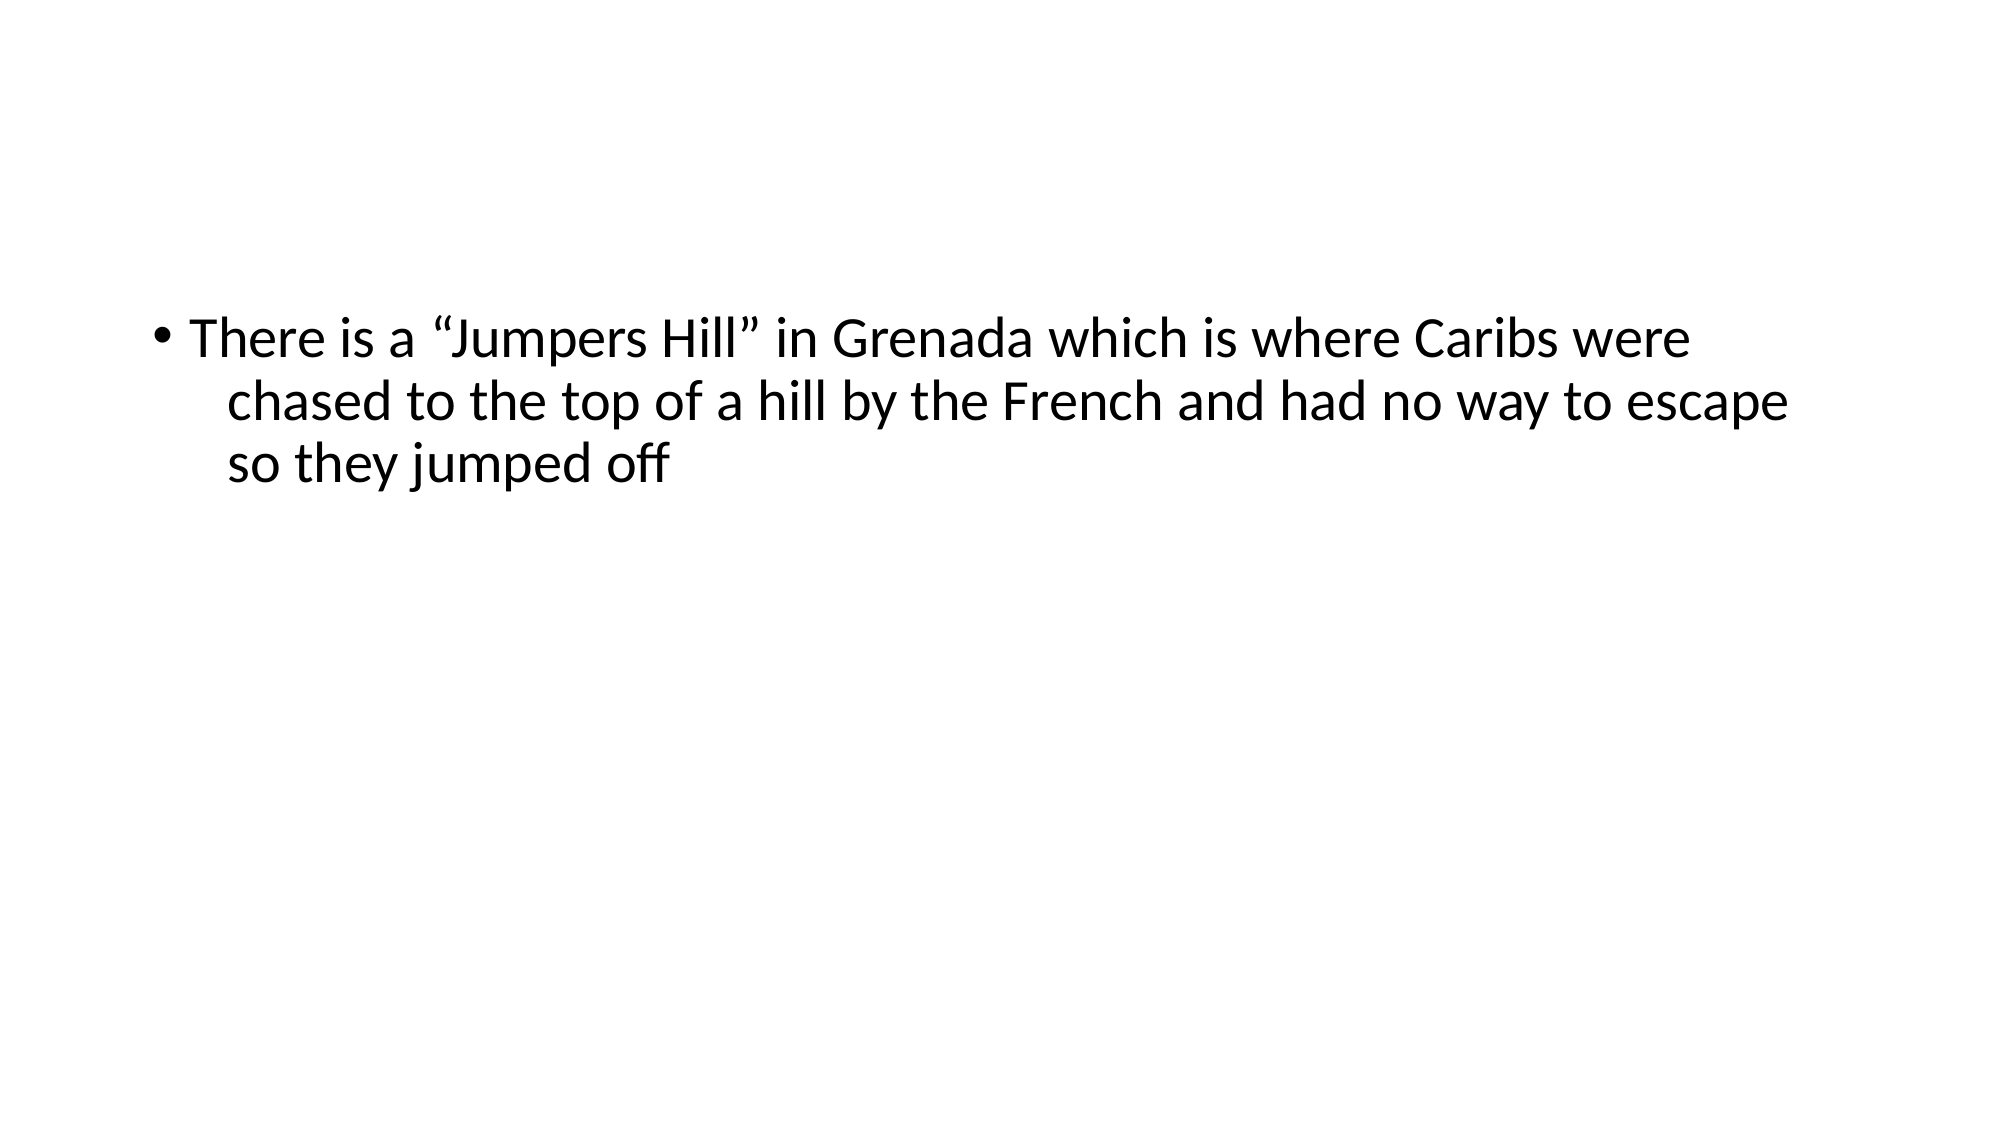

#
There is a “Jumpers Hill” in Grenada which is where Caribs were chased to the top of a hill by the French and had no way to escape so they jumped off